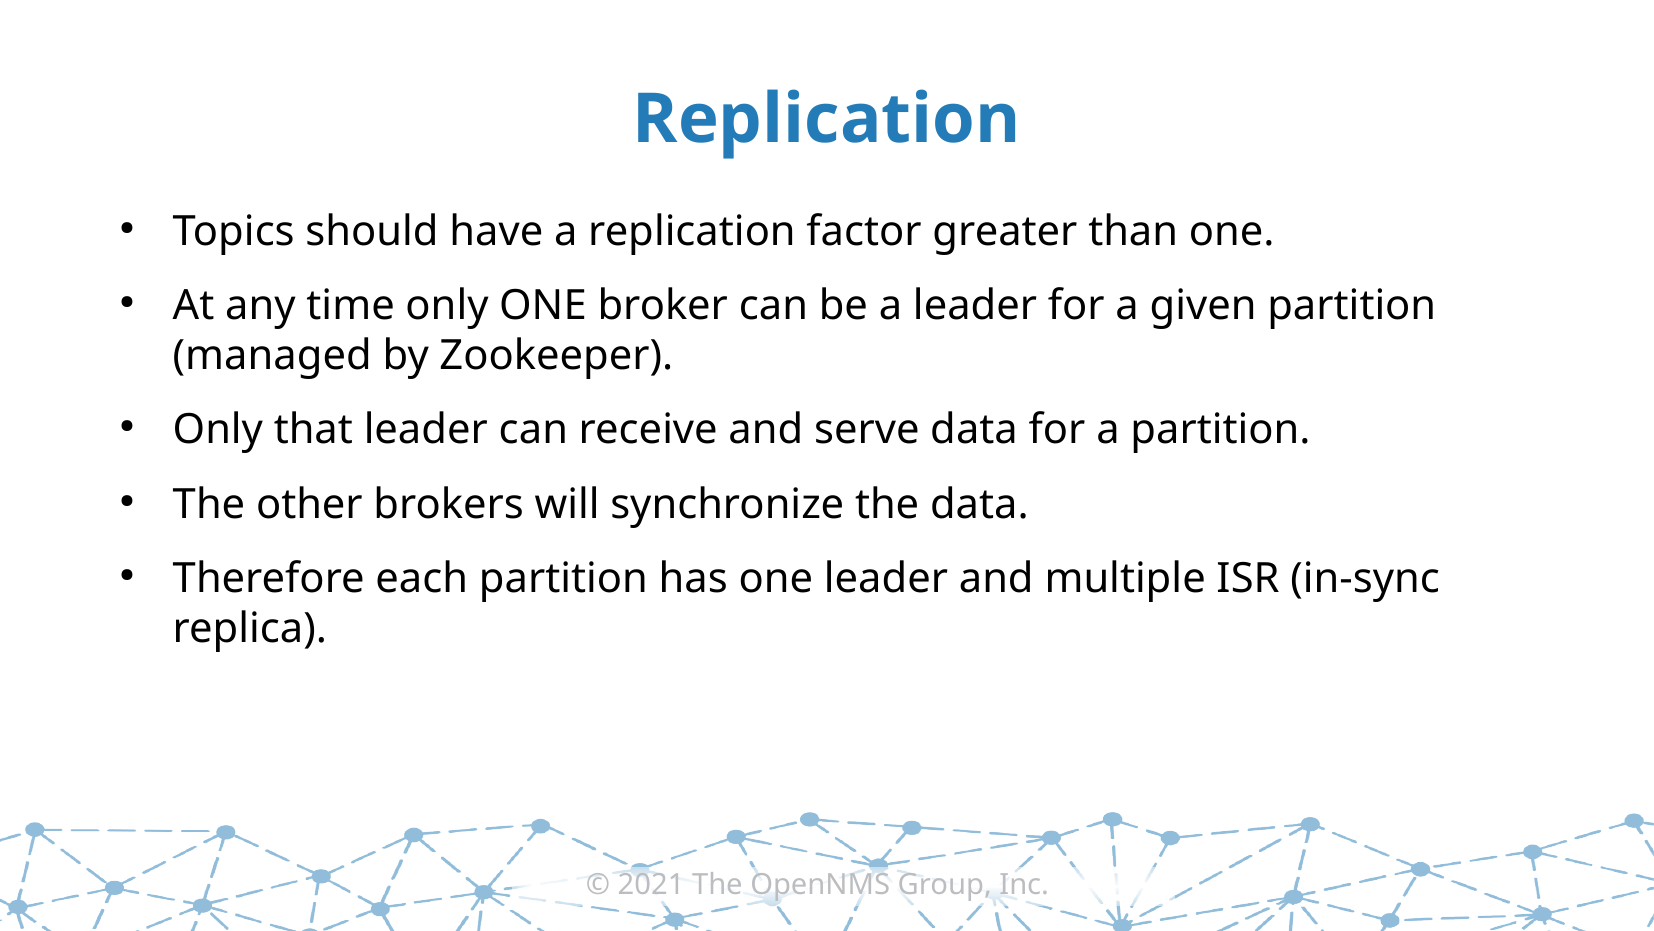

# Replication
Topics should have a replication factor greater than one.
At any time only ONE broker can be a leader for a given partition (managed by Zookeeper).
Only that leader can receive and serve data for a partition.
The other brokers will synchronize the data.
Therefore each partition has one leader and multiple ISR (in-sync replica).